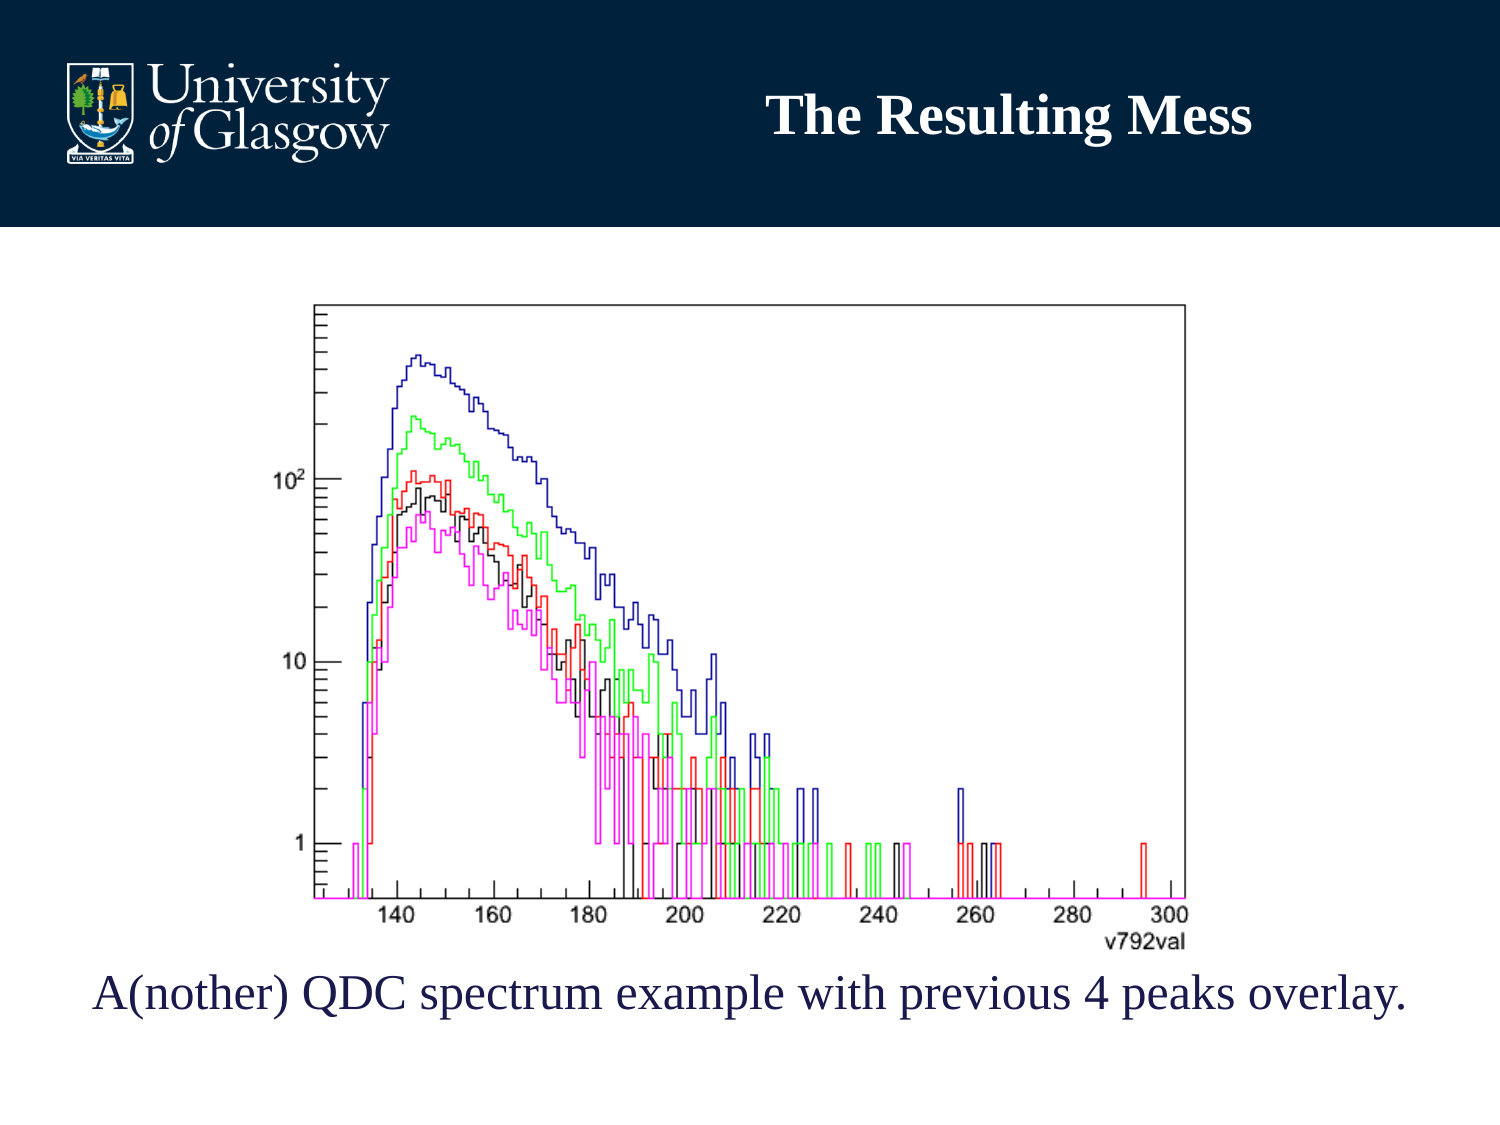

# The Resulting Mess
A(nother) QDC spectrum example with previous 4 peaks overlay.